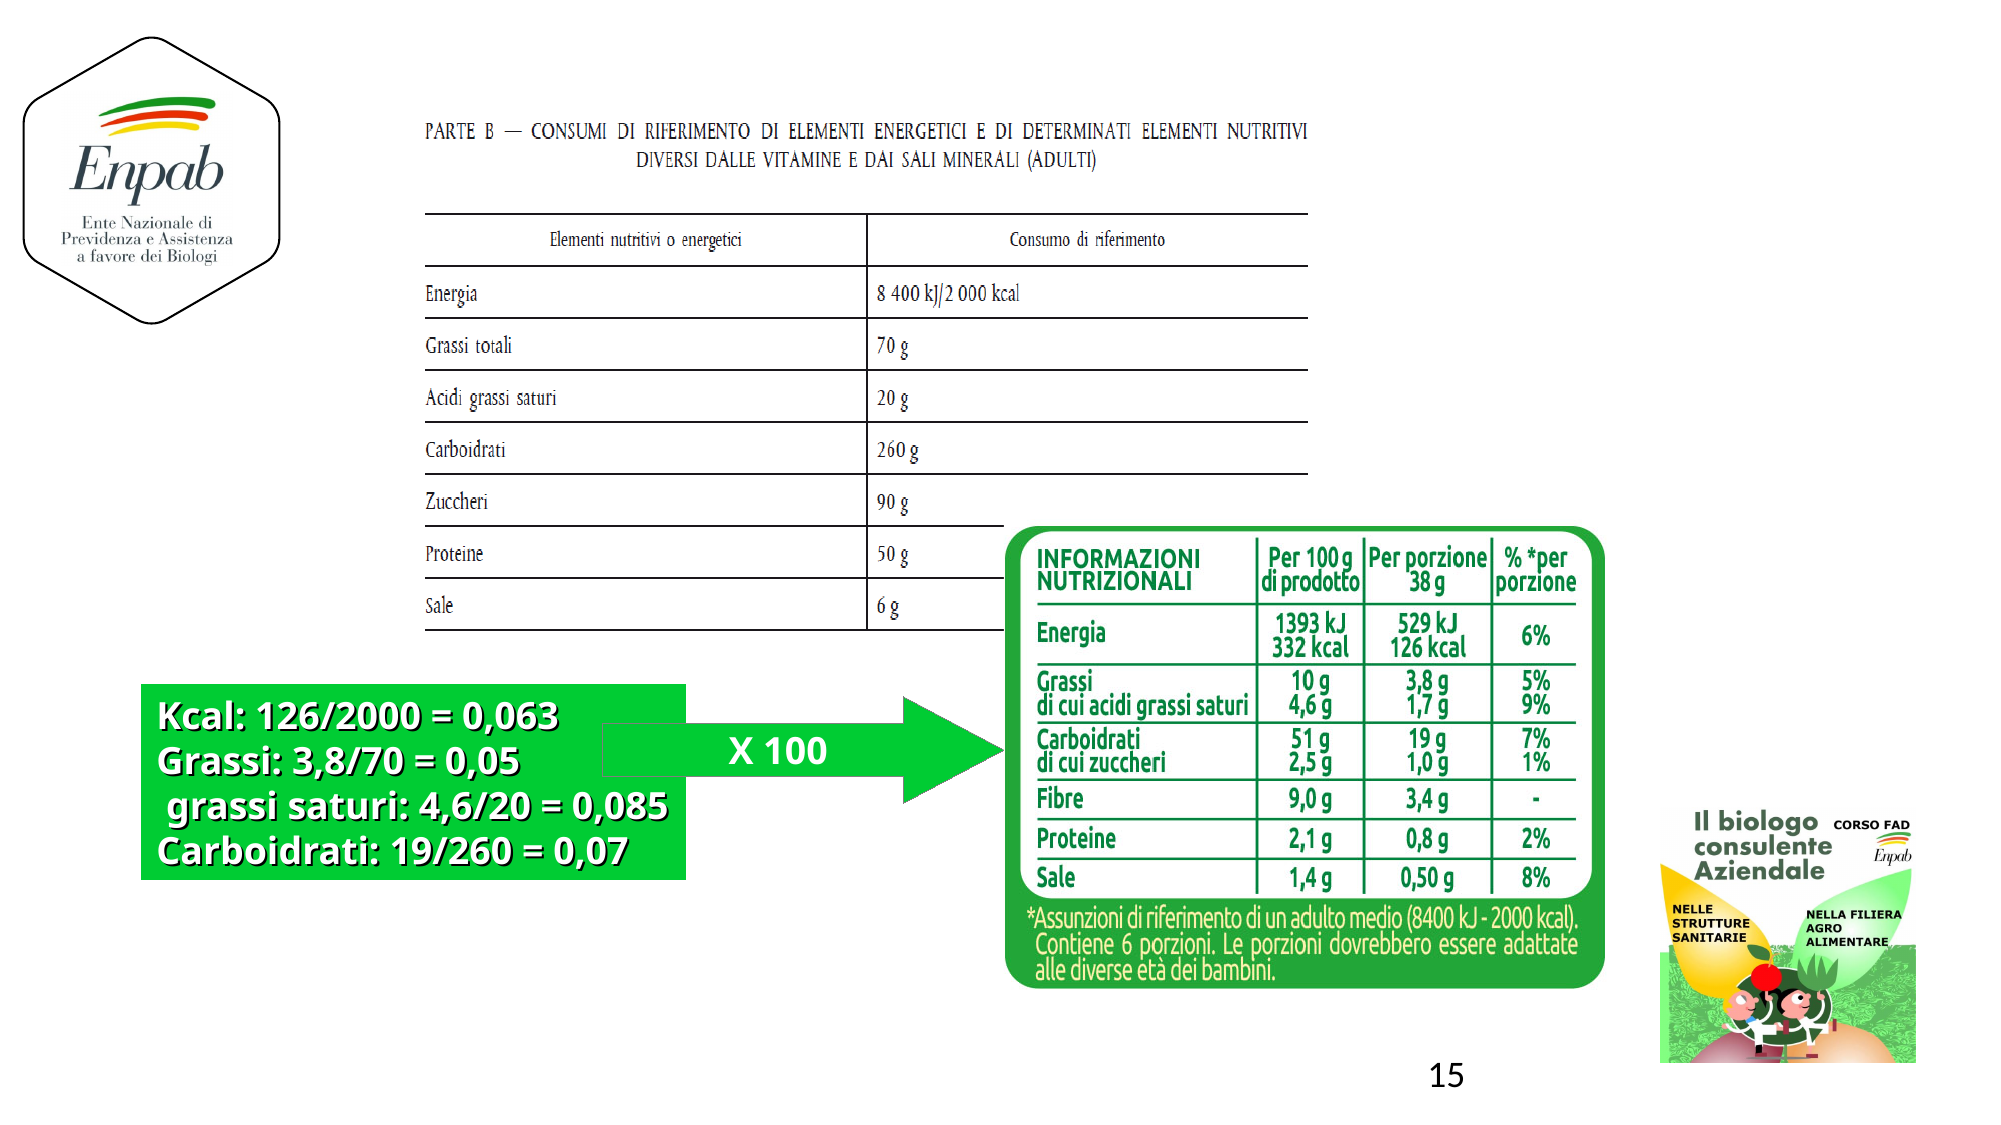

Kcal: 126/2000 = 0,063
Grassi: 3,8/70 = 0,05
 grassi saturi: 4,6/20 = 0,085
Carboidrati: 19/260 = 0,07
X 100
15